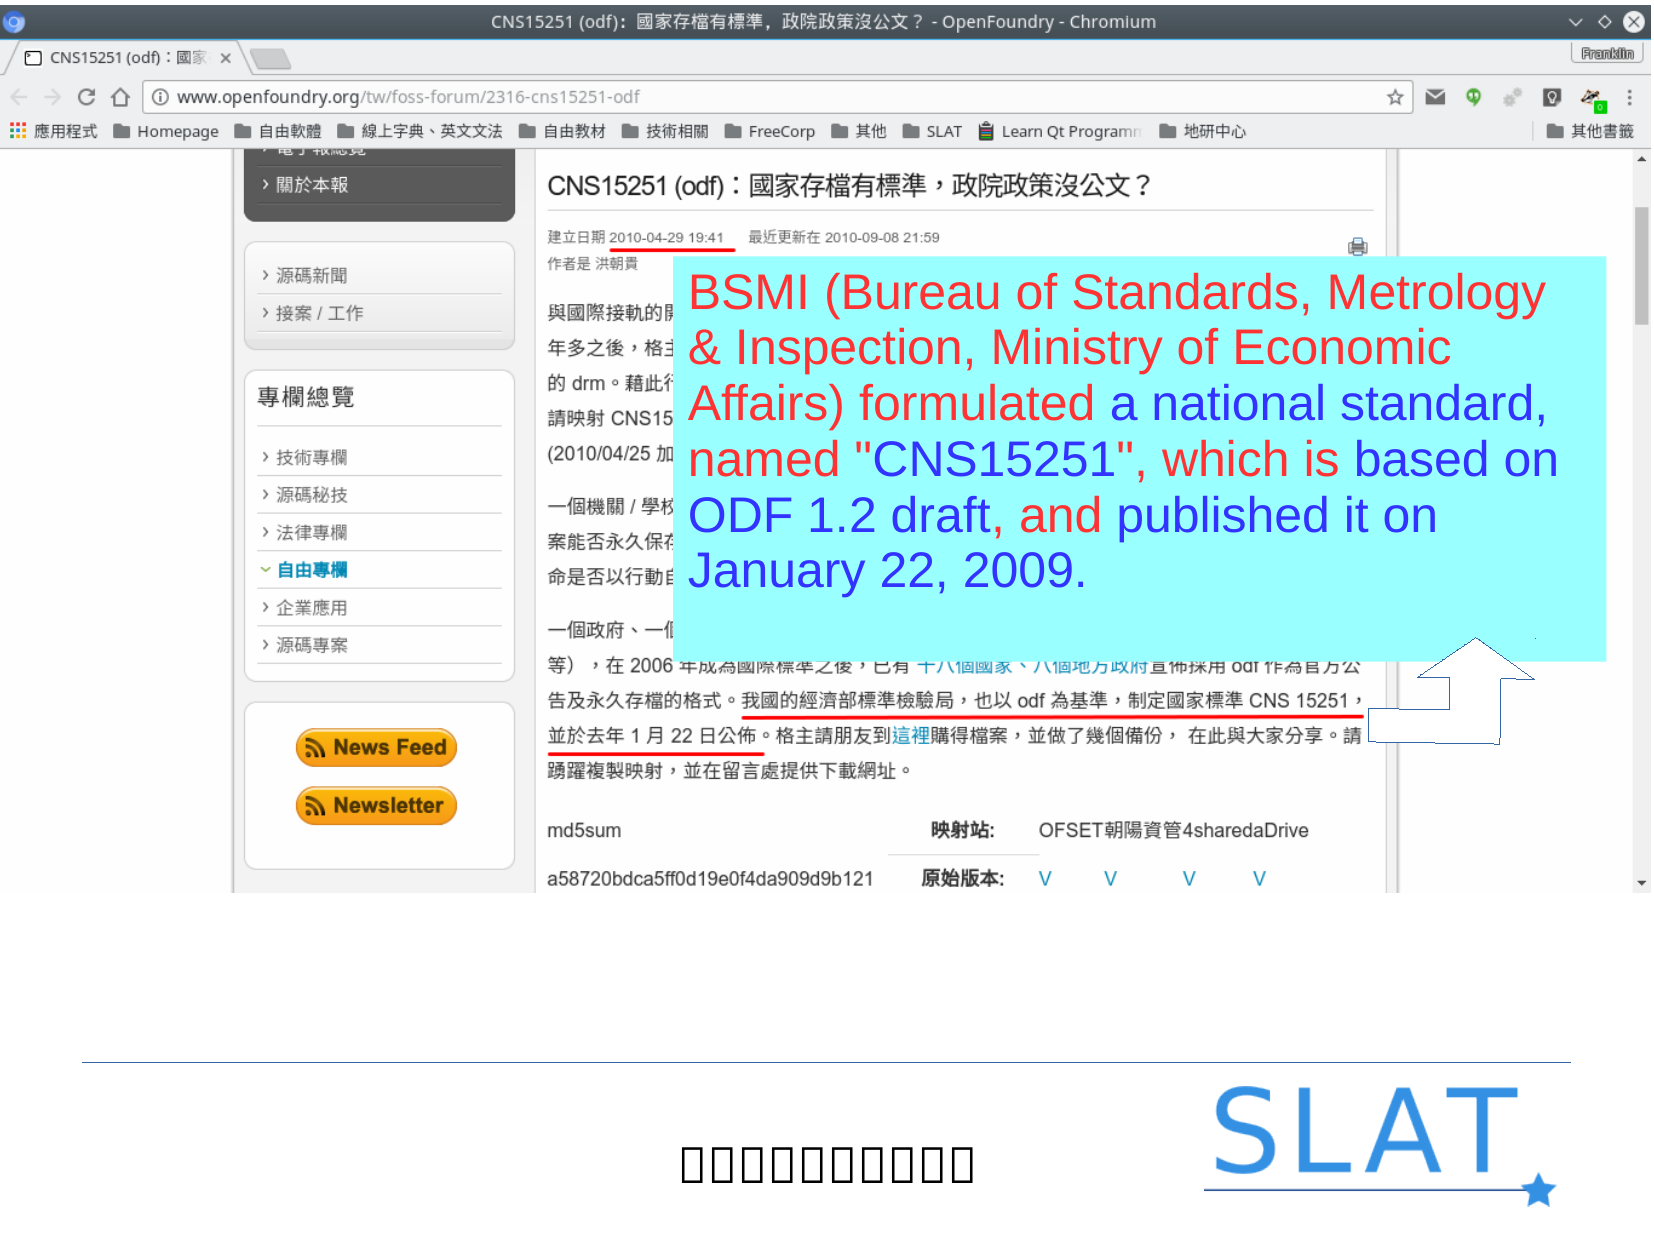

#
BSMI (Bureau of Standards, Metrology & Inspection, Ministry of Economic Affairs) formulated a national standard, named "CNS15251", which is based on ODF 1.2 draft, and published it on January 22, 2009.
LibreOffice Brno 2016 Conference Presentation